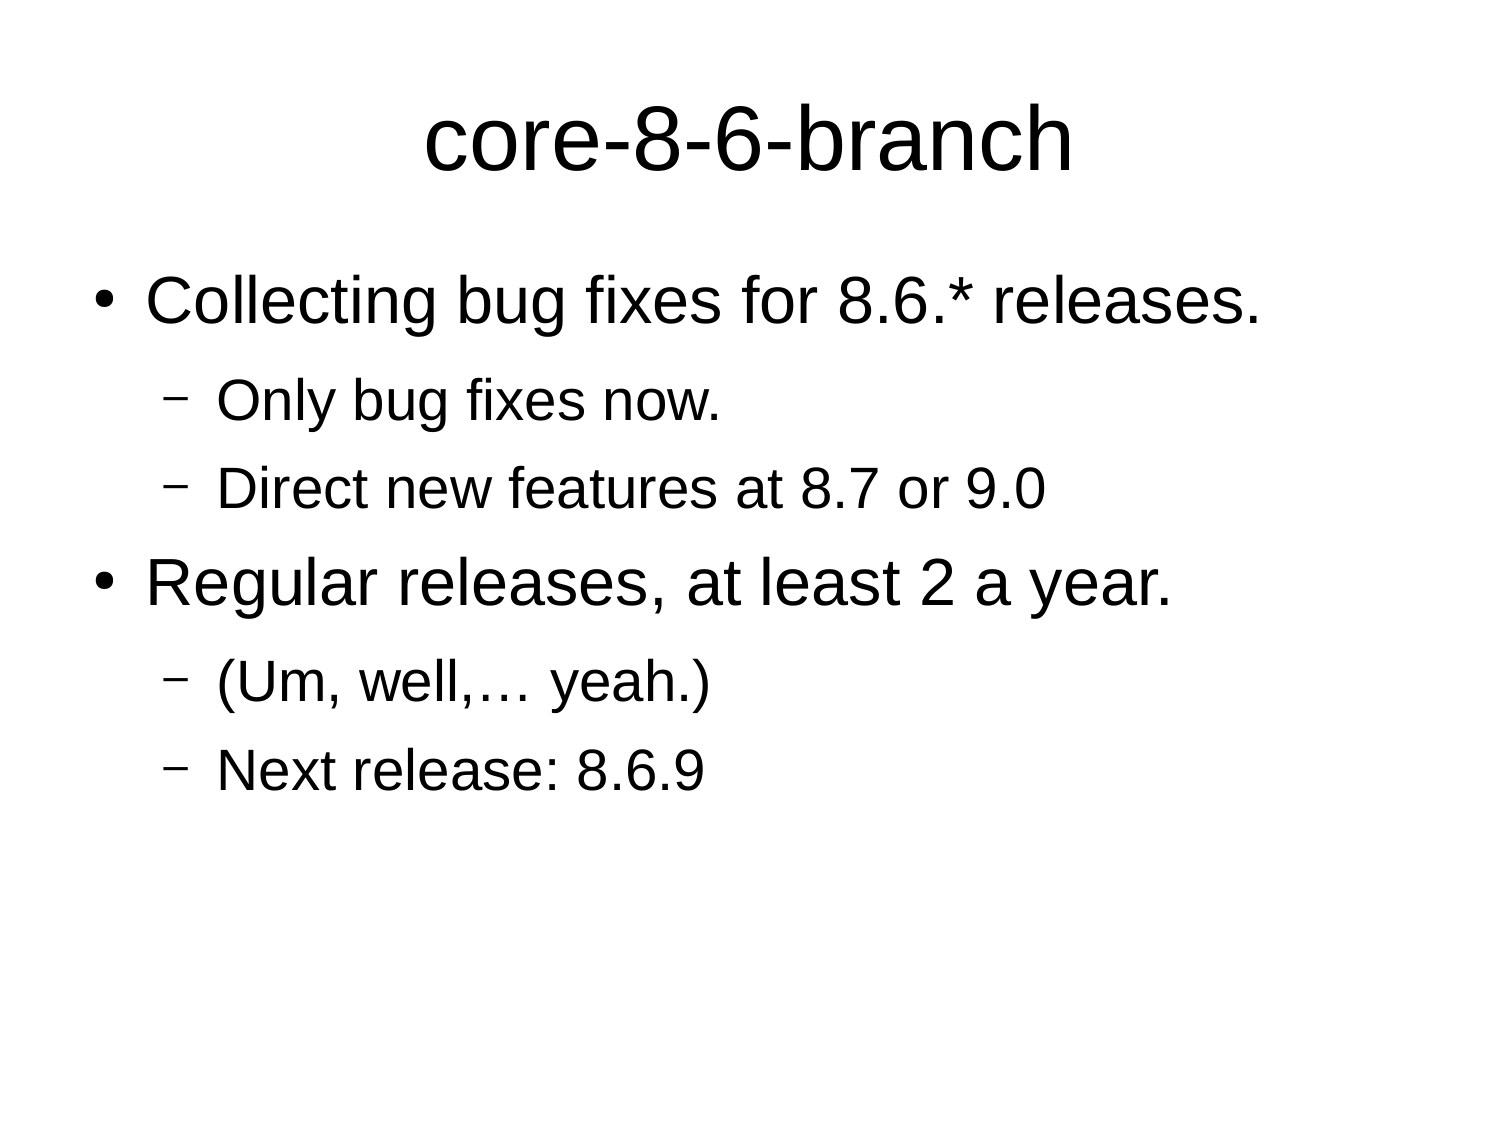

# core-8-6-branch
Collecting bug fixes for 8.6.* releases.
Only bug fixes now.
Direct new features at 8.7 or 9.0
Regular releases, at least 2 a year.
(Um, well,… yeah.)
Next release: 8.6.9